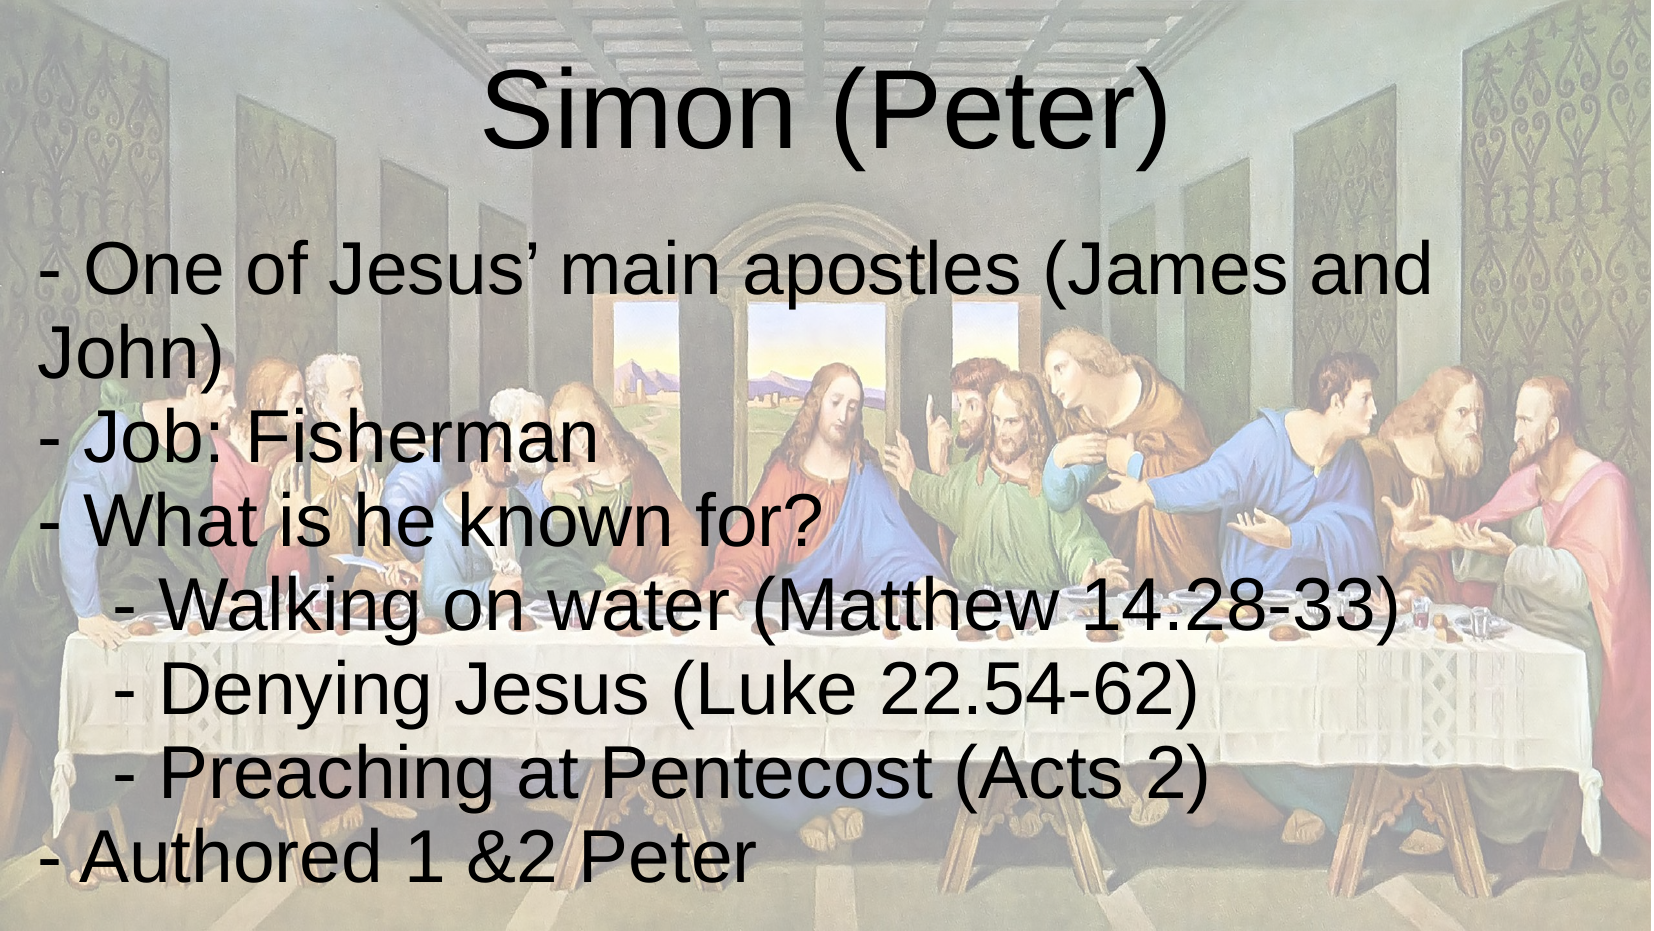

# Simon (Peter)
- One of Jesus’ main apostles (James and John)
- Job: Fisherman
- What is he known for?
	- Walking on water (Matthew 14.28-33)
	- Denying Jesus (Luke 22.54-62)
	- Preaching at Pentecost (Acts 2)
- Authored 1 &2 Peter